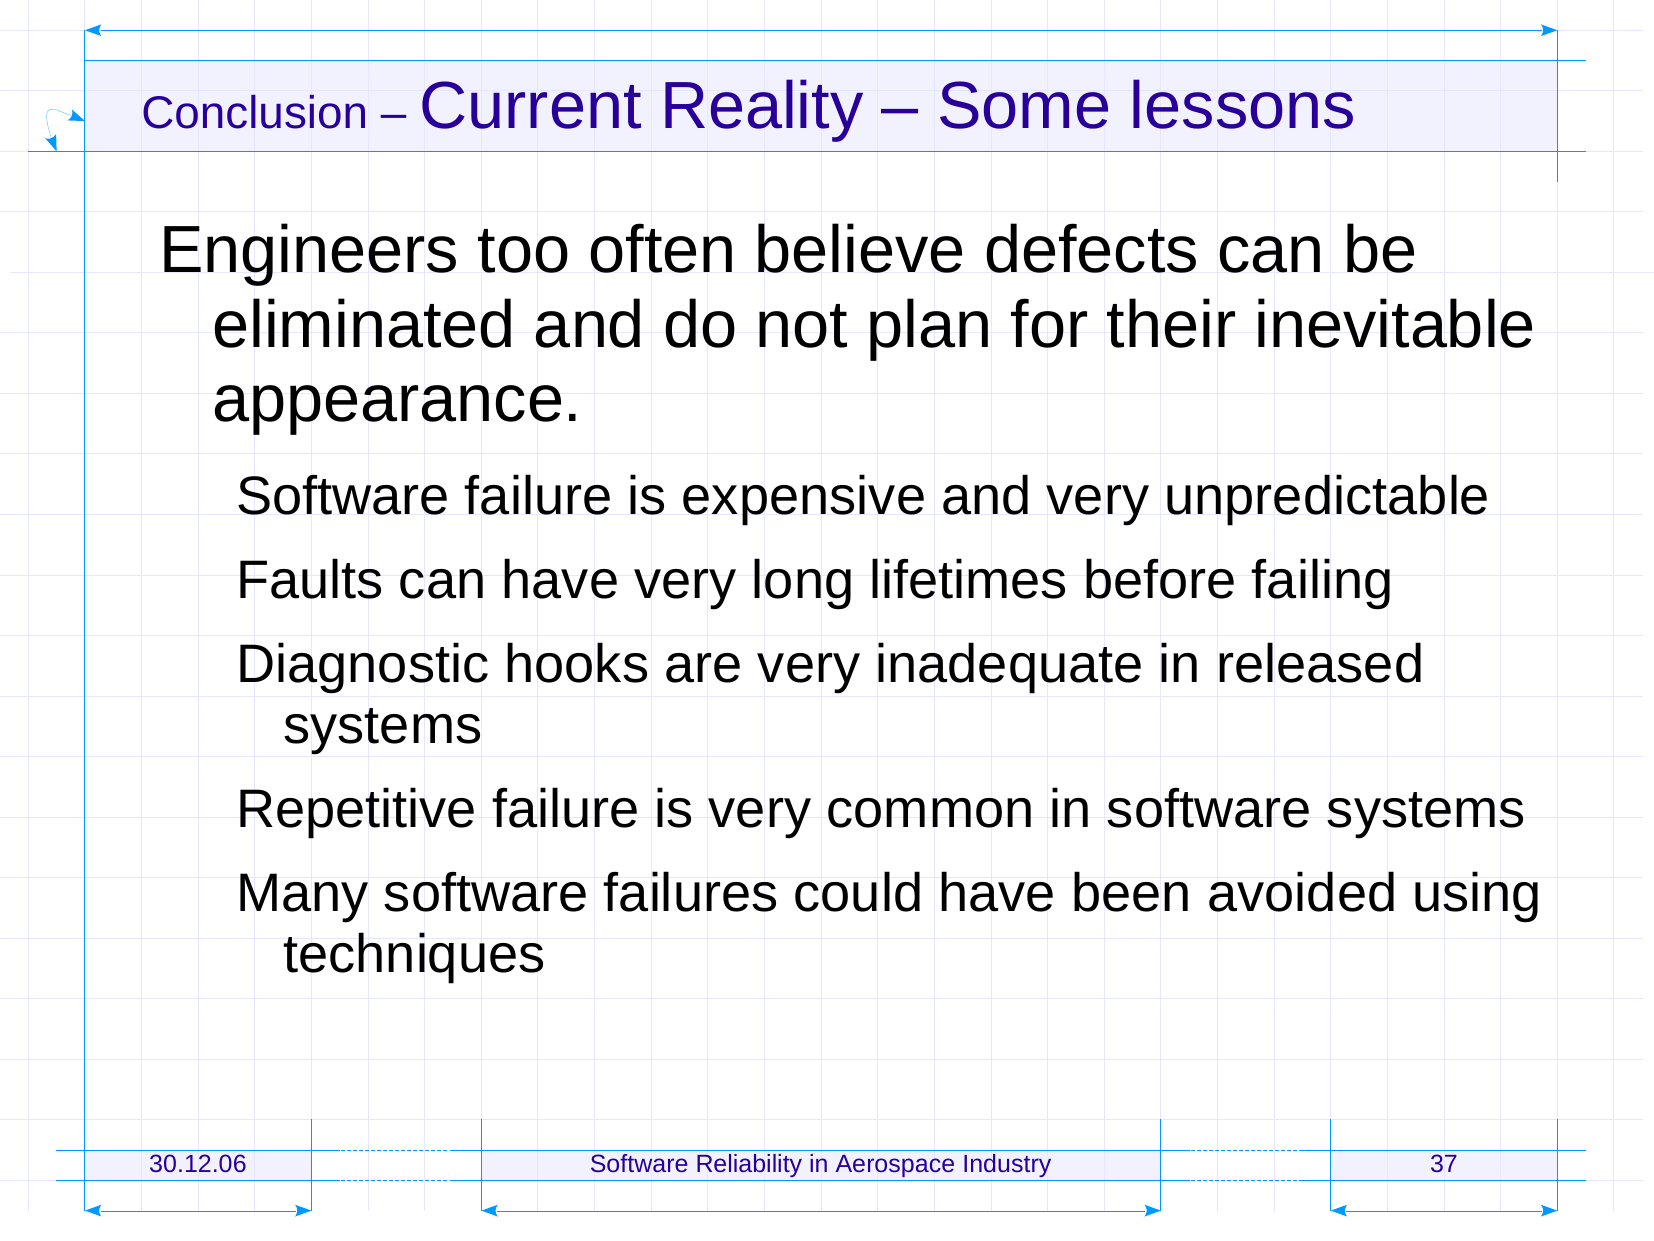

# Conclusion – Current Reality – Some lessons
Engineers too often believe defects can be eliminated and do not plan for their inevitable appearance.
Software failure is expensive and very unpredictable
Faults can have very long lifetimes before failing
Diagnostic hooks are very inadequate in released systems
Repetitive failure is very common in software systems
Many software failures could have been avoided using techniques
30.12.06
Software Reliability in Aerospace Industry
37